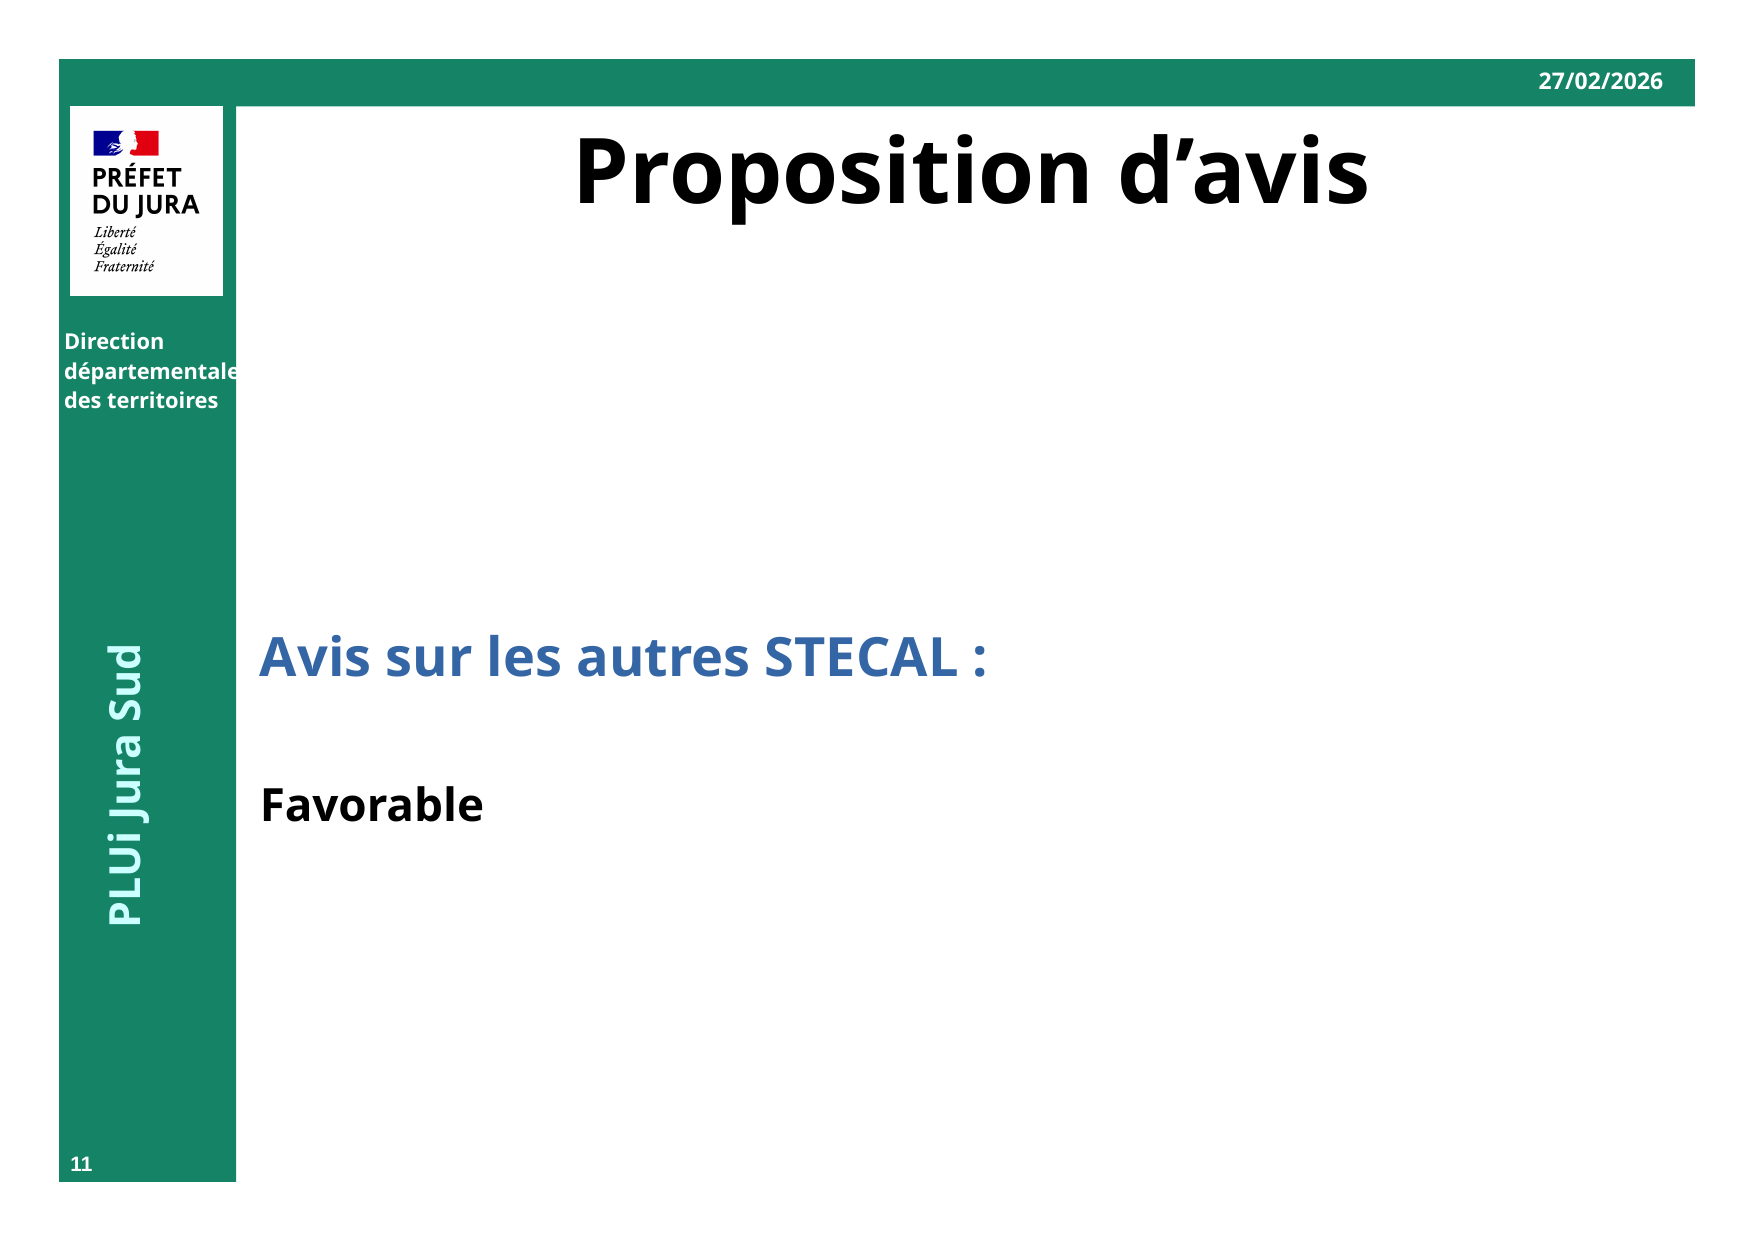

# Proposition d’avis
Avis sur les autres STECAL :
Favorable